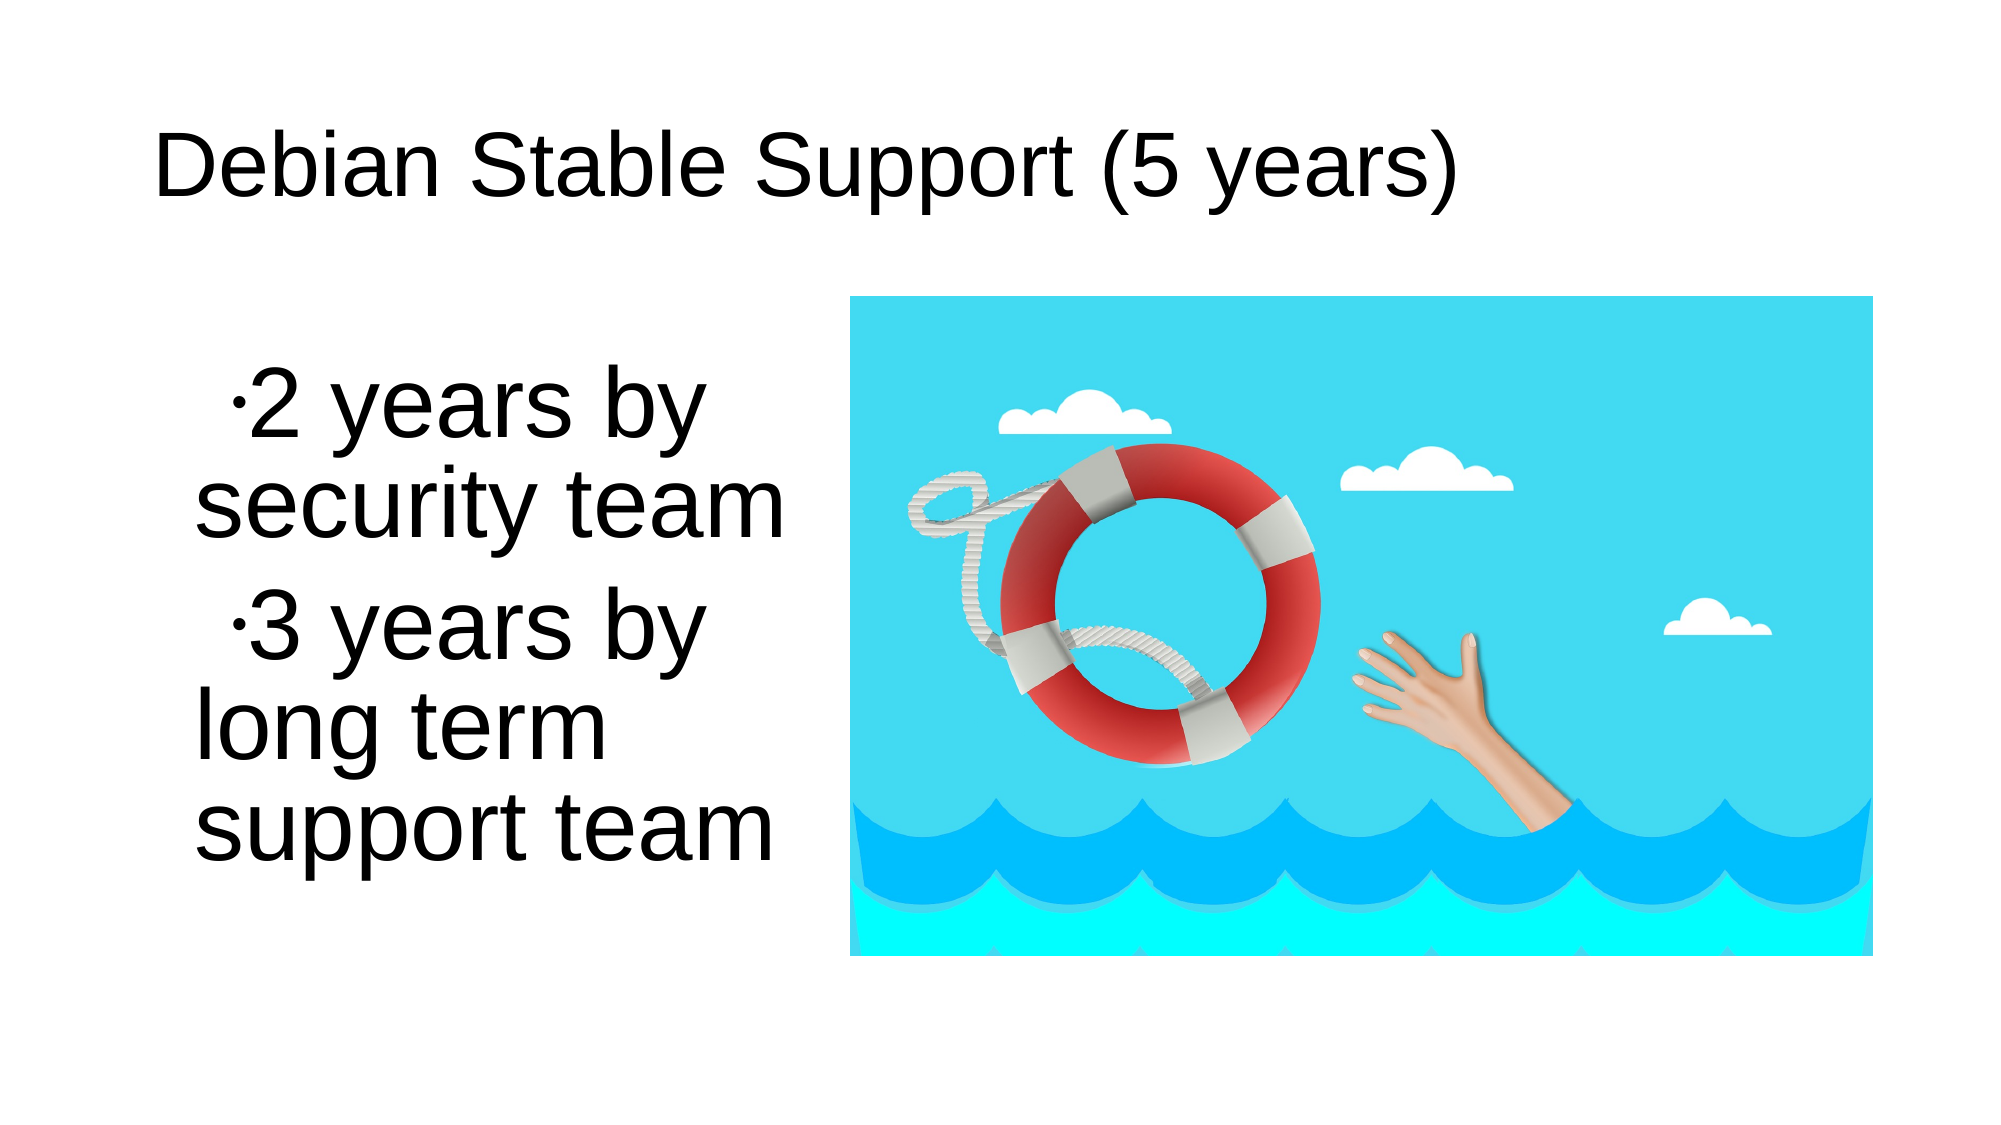

# Debian Stable Support (5 years)
2 years by security team
3 years by long term support team